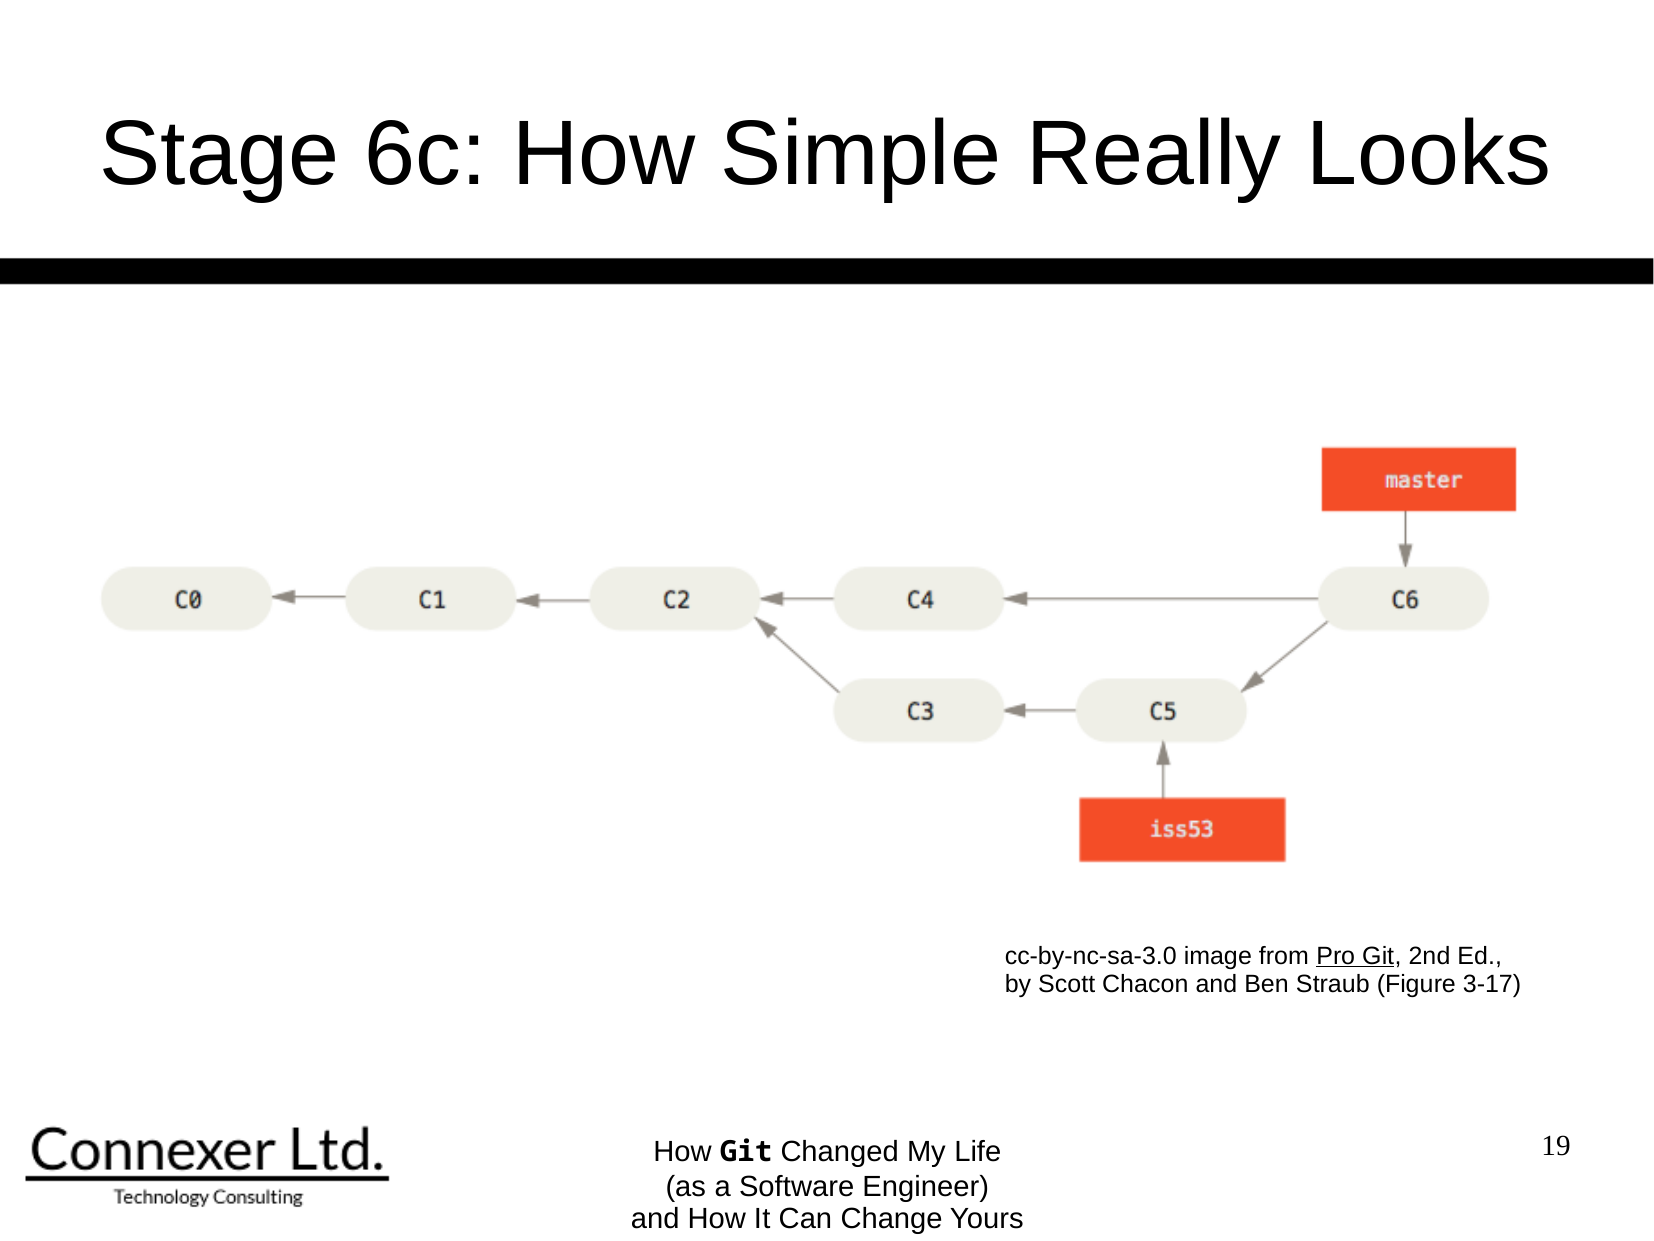

# Stage 6c: How Simple Really Looks
cc-by-nc-sa-3.0 image from Pro Git, 2nd Ed.,
by Scott Chacon and Ben Straub (Figure 3-17)
19